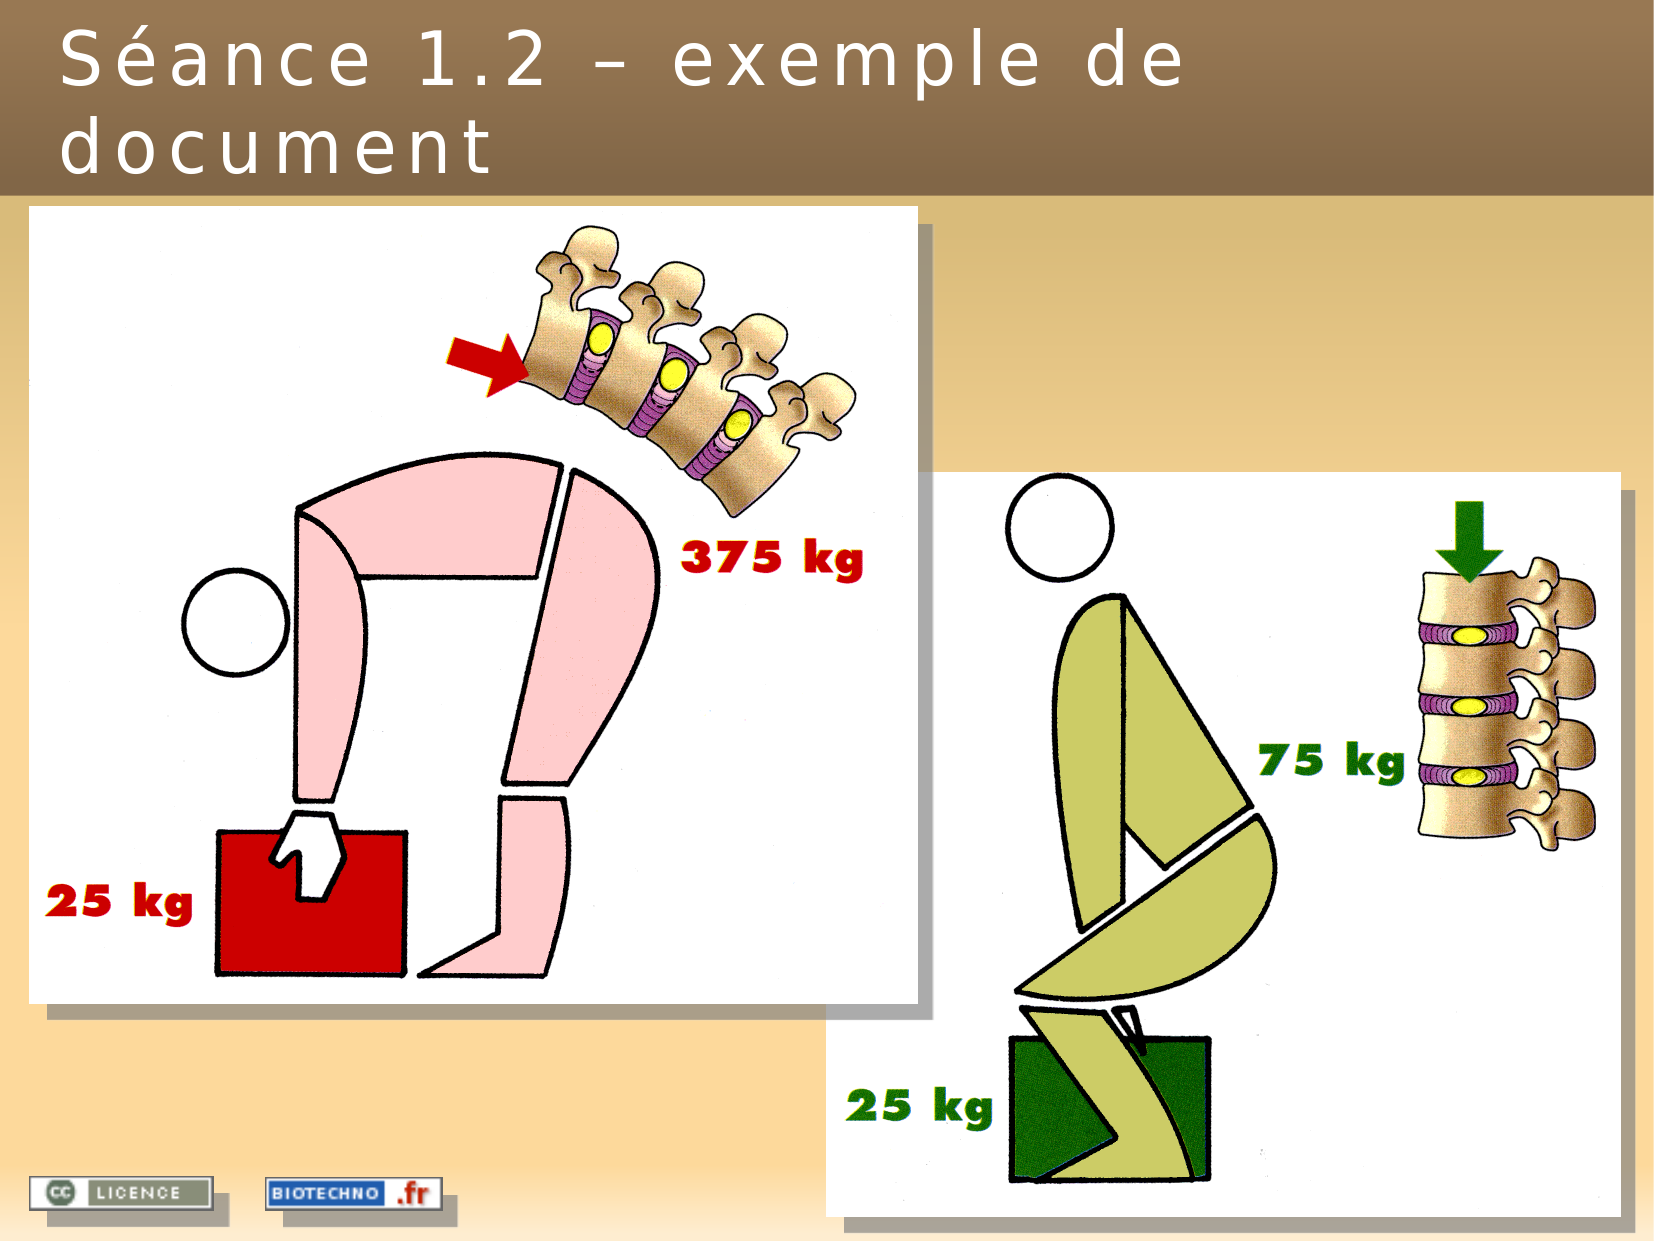

# Séance 1.2 – exemple de document